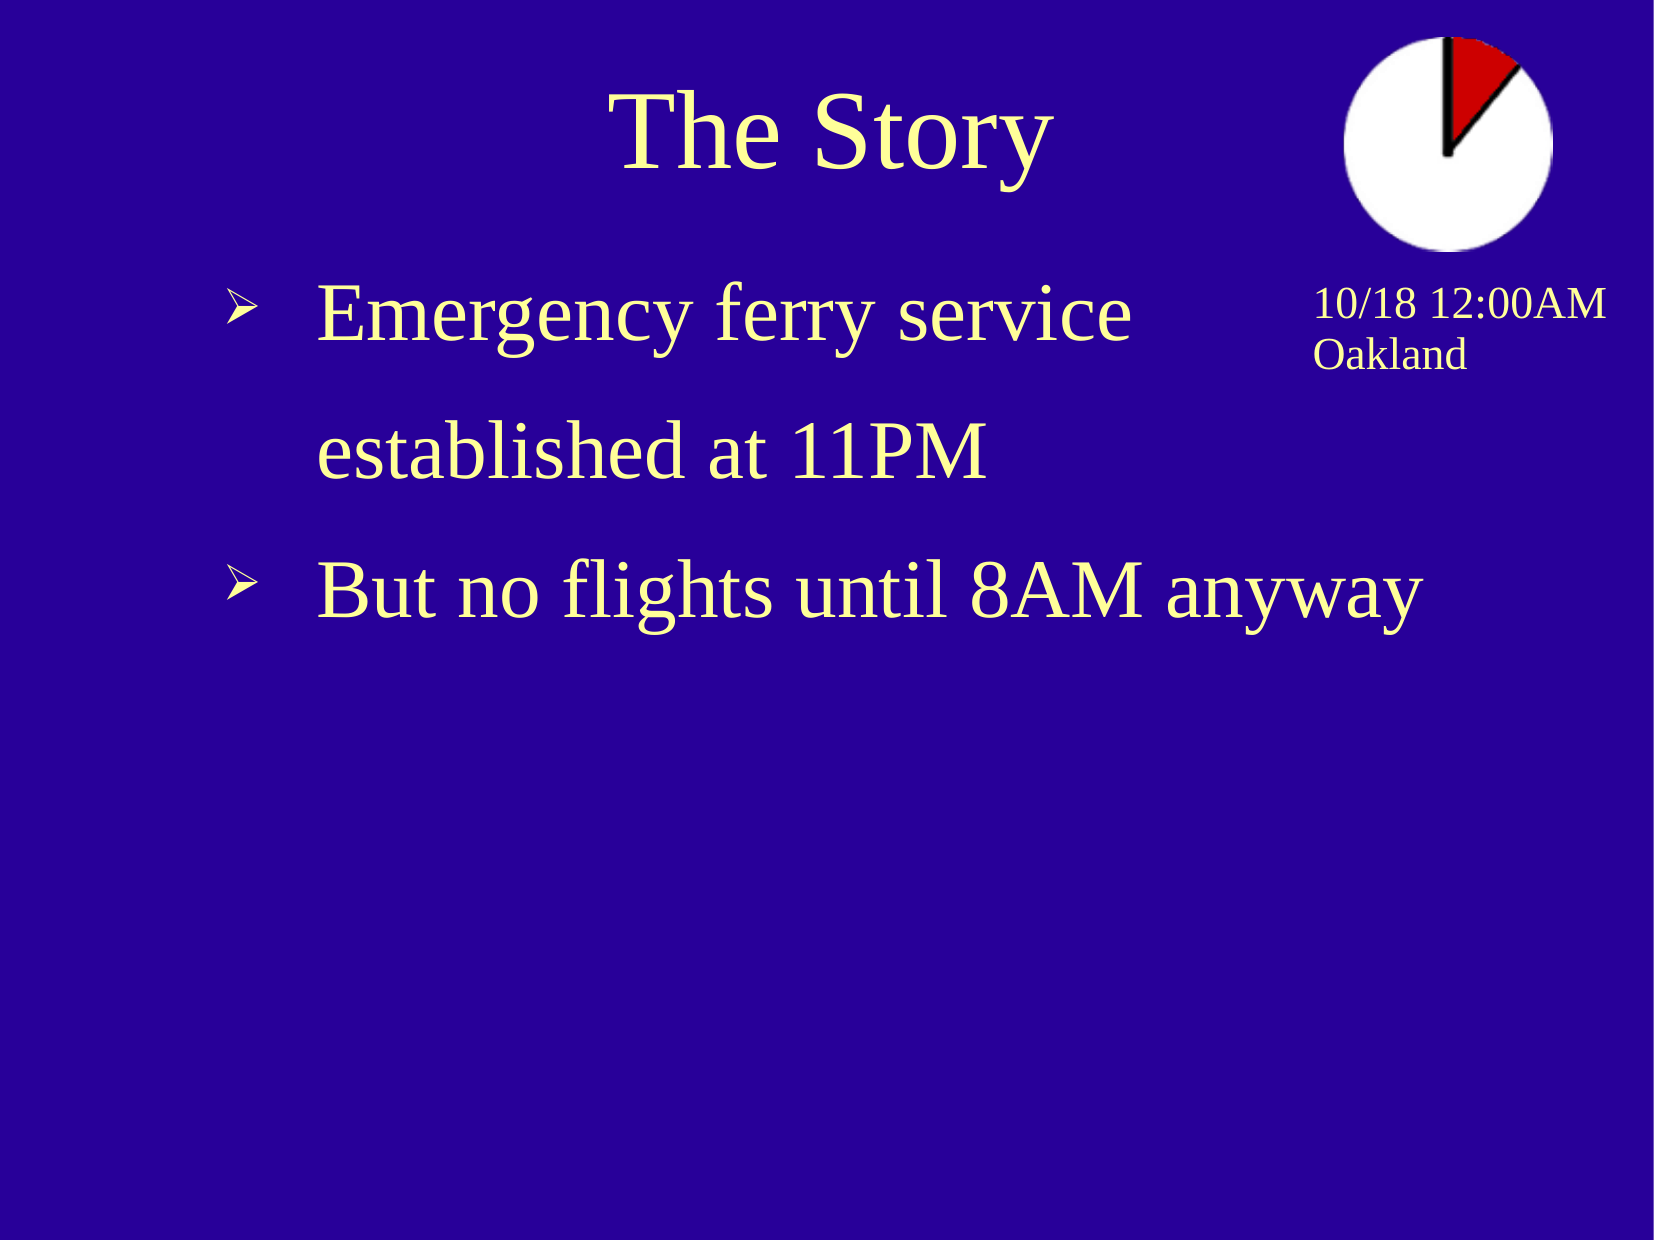

# The Story
10/18 12:00AM Oakland
Emergency ferry service
established at 11PM
But no flights until 8AM anyway